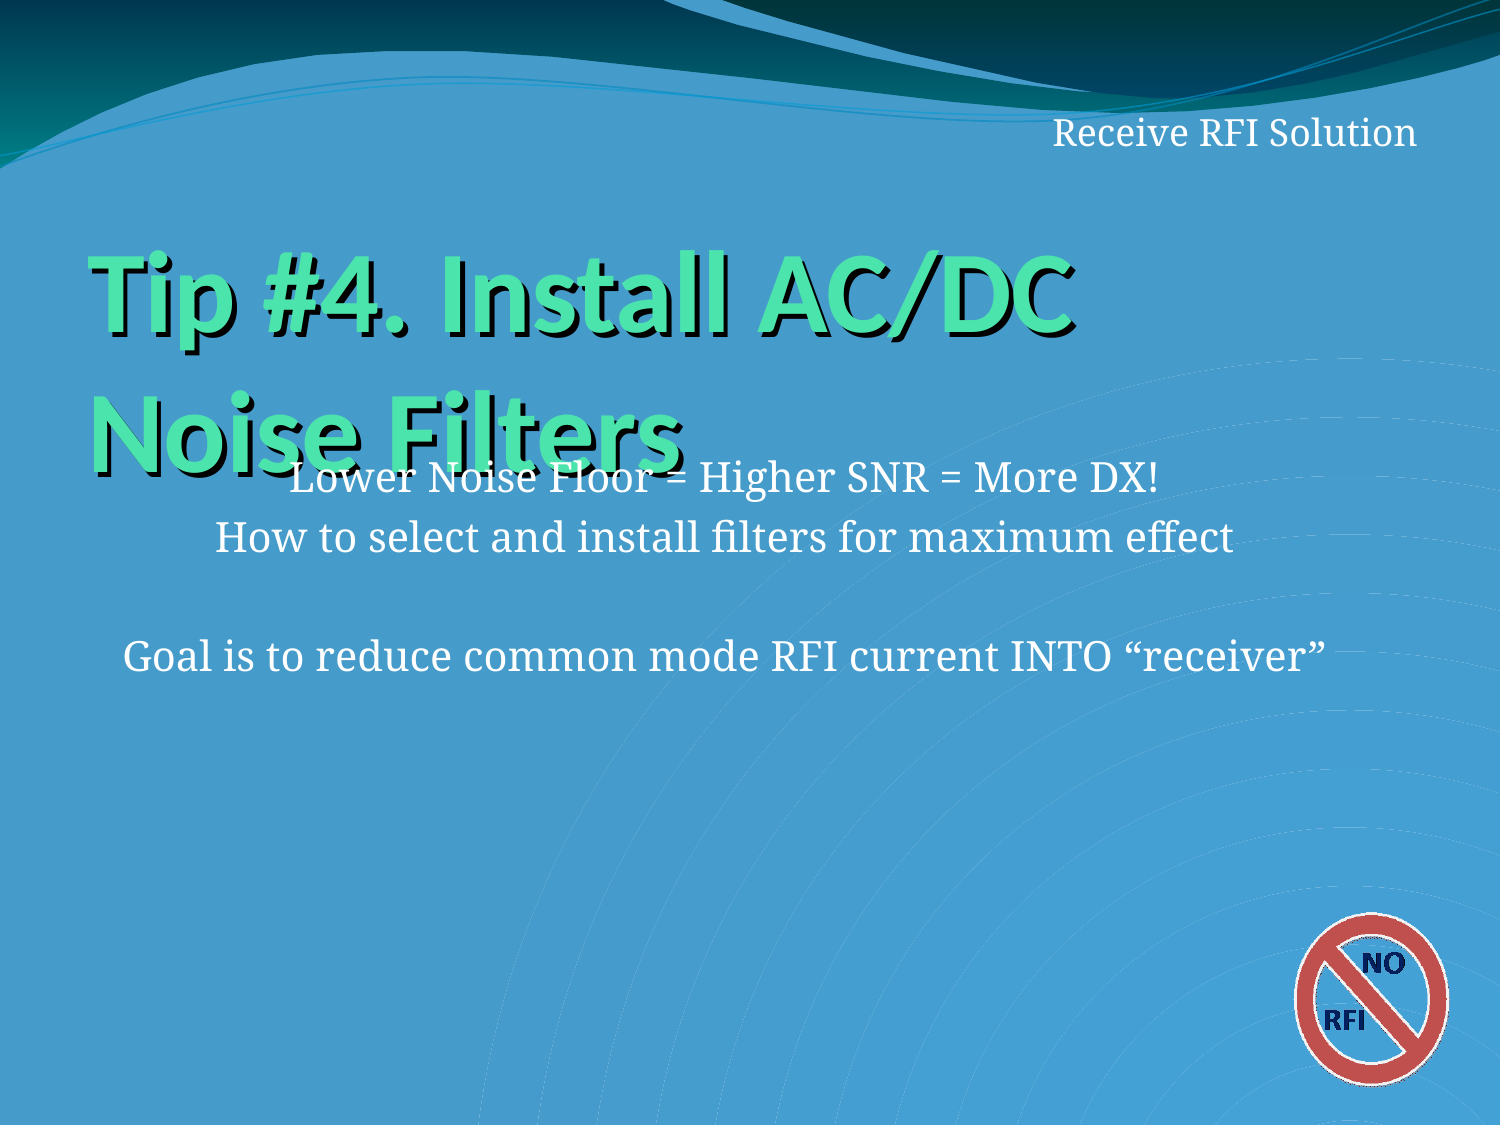

Receive RFI Solution
# Tip #4. Install AC/DC Noise Filters
Lower Noise Floor = Higher SNR = More DX!
How to select and install filters for maximum effect
Goal is to reduce common mode RFI current INTO “receiver”